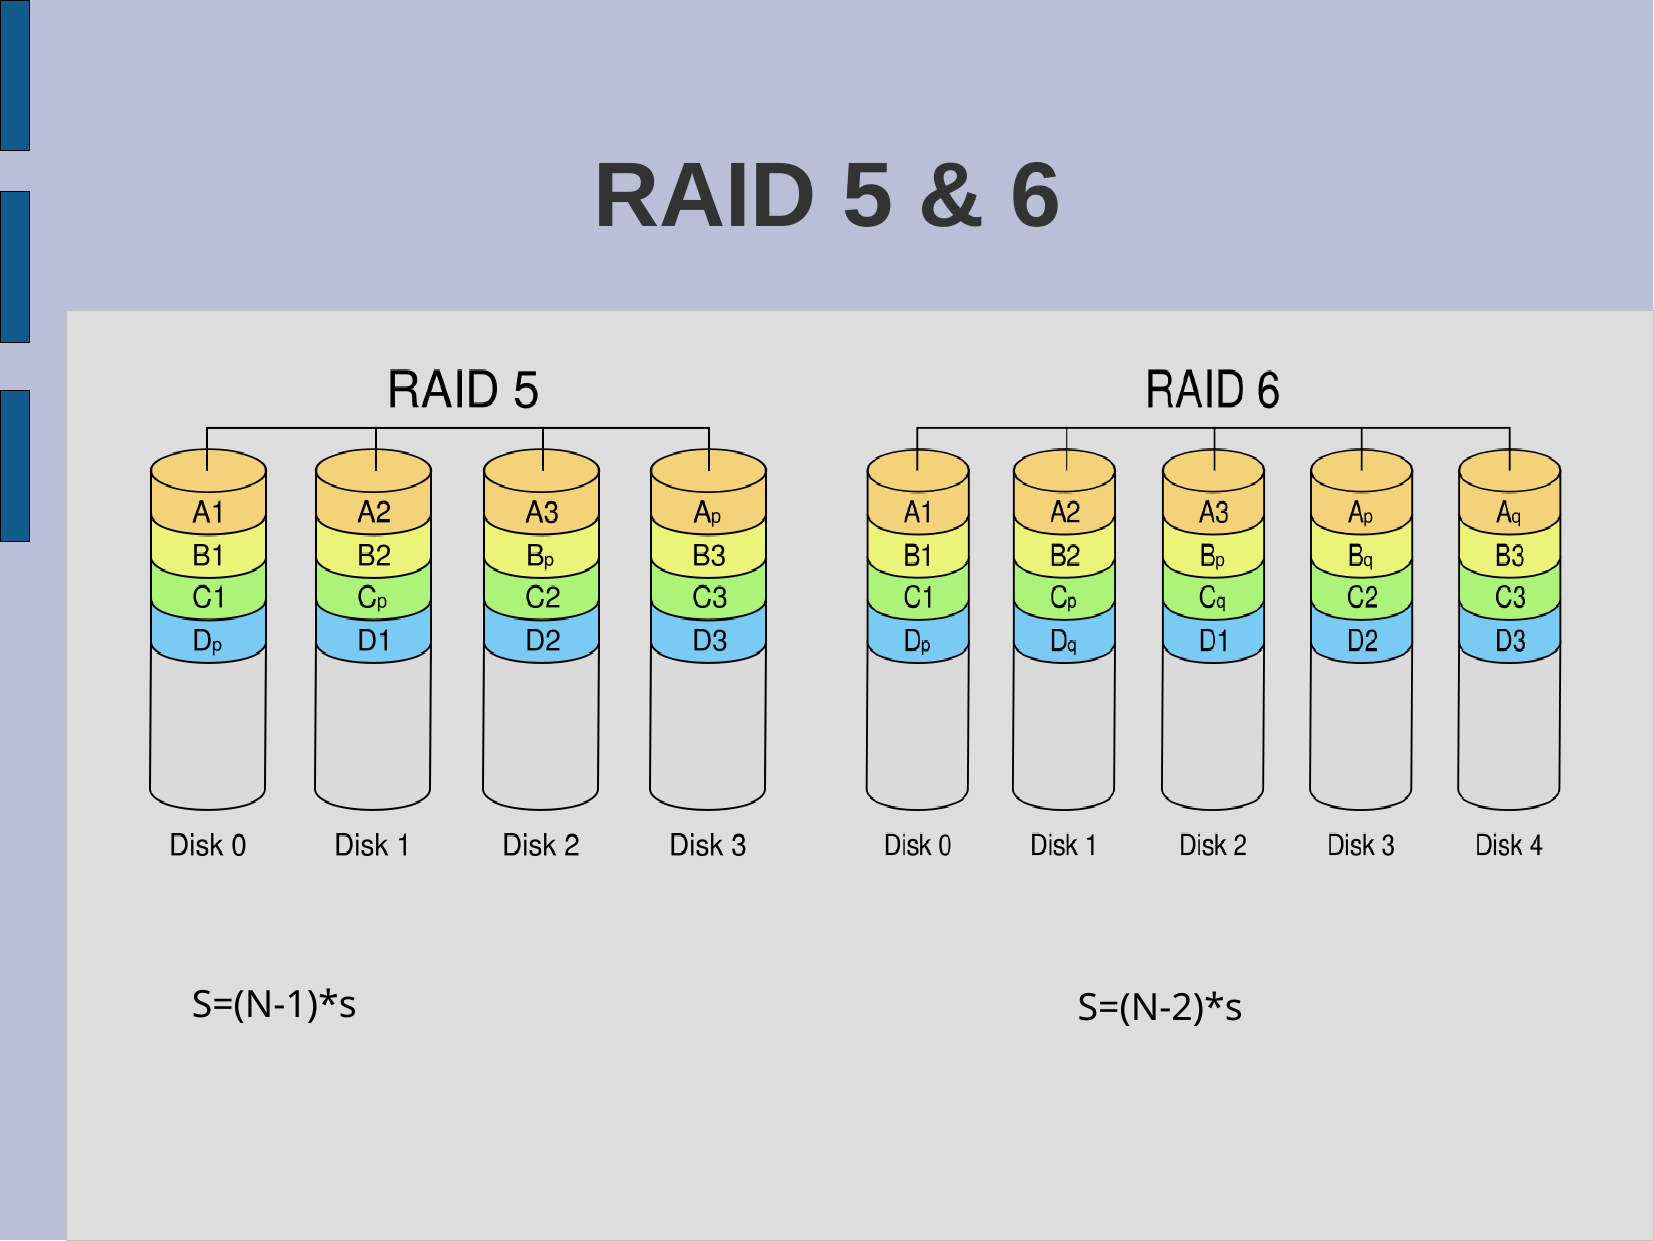

# RAID 5 & 6
S=(N-1)*s
S=(N-2)*s